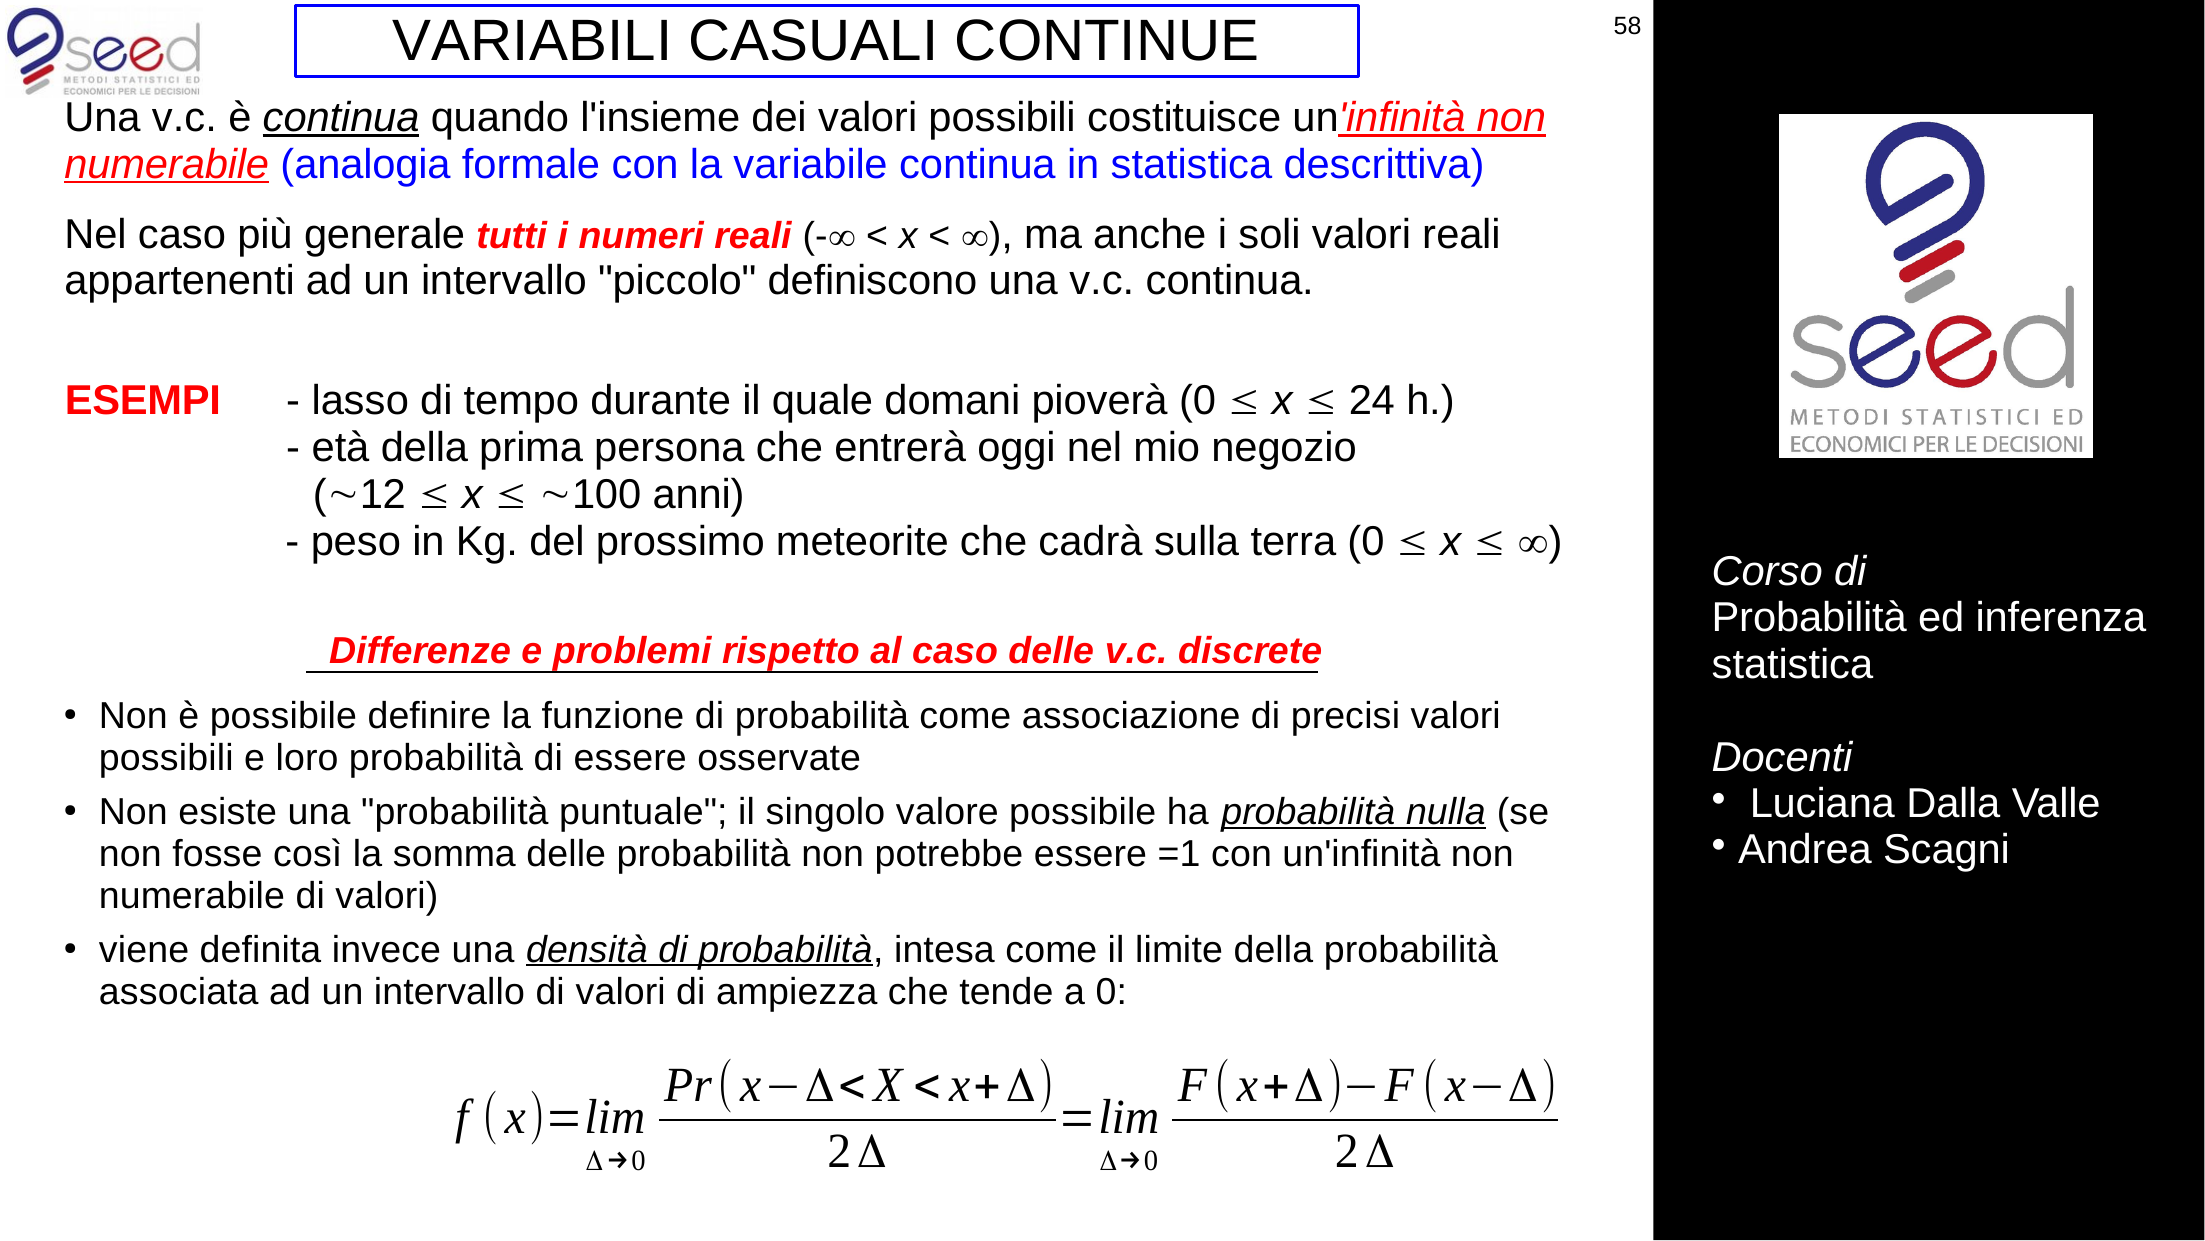

VARIABILI CASUALI CONTINUE
Una v.c. è continua quando l'insieme dei valori possibili costituisce un'infinità non numerabile (analogia formale con la variabile continua in statistica descrittiva)
Nel caso più generale tutti i numeri reali (-∞ < x < ∞), ma anche i soli valori reali appartenenti ad un intervallo "piccolo" definiscono una v.c. continua.
ESEMPI	- lasso di tempo durante il quale domani pioverà (0 ≤ x ≤ 24 h.)
- età della prima persona che entrerà oggi nel mio negozio
(~12 ≤ x ≤ ~100 anni)
- peso in Kg. del prossimo meteorite che cadrà sulla terra (0 ≤ x ≤ ∞)
Differenze e problemi rispetto al caso delle v.c. discrete
Non è possibile definire la funzione di probabilità come associazione di precisi valori possibili e loro probabilità di essere osservate
Non esiste una "probabilità puntuale"; il singolo valore possibile ha probabilità nulla (se non fosse così la somma delle probabilità non potrebbe essere =1 con un'infinità non numerabile di valori)
viene definita invece una densità di probabilità, intesa come il limite della probabilità associata ad un intervallo di valori di ampiezza che tende a 0: